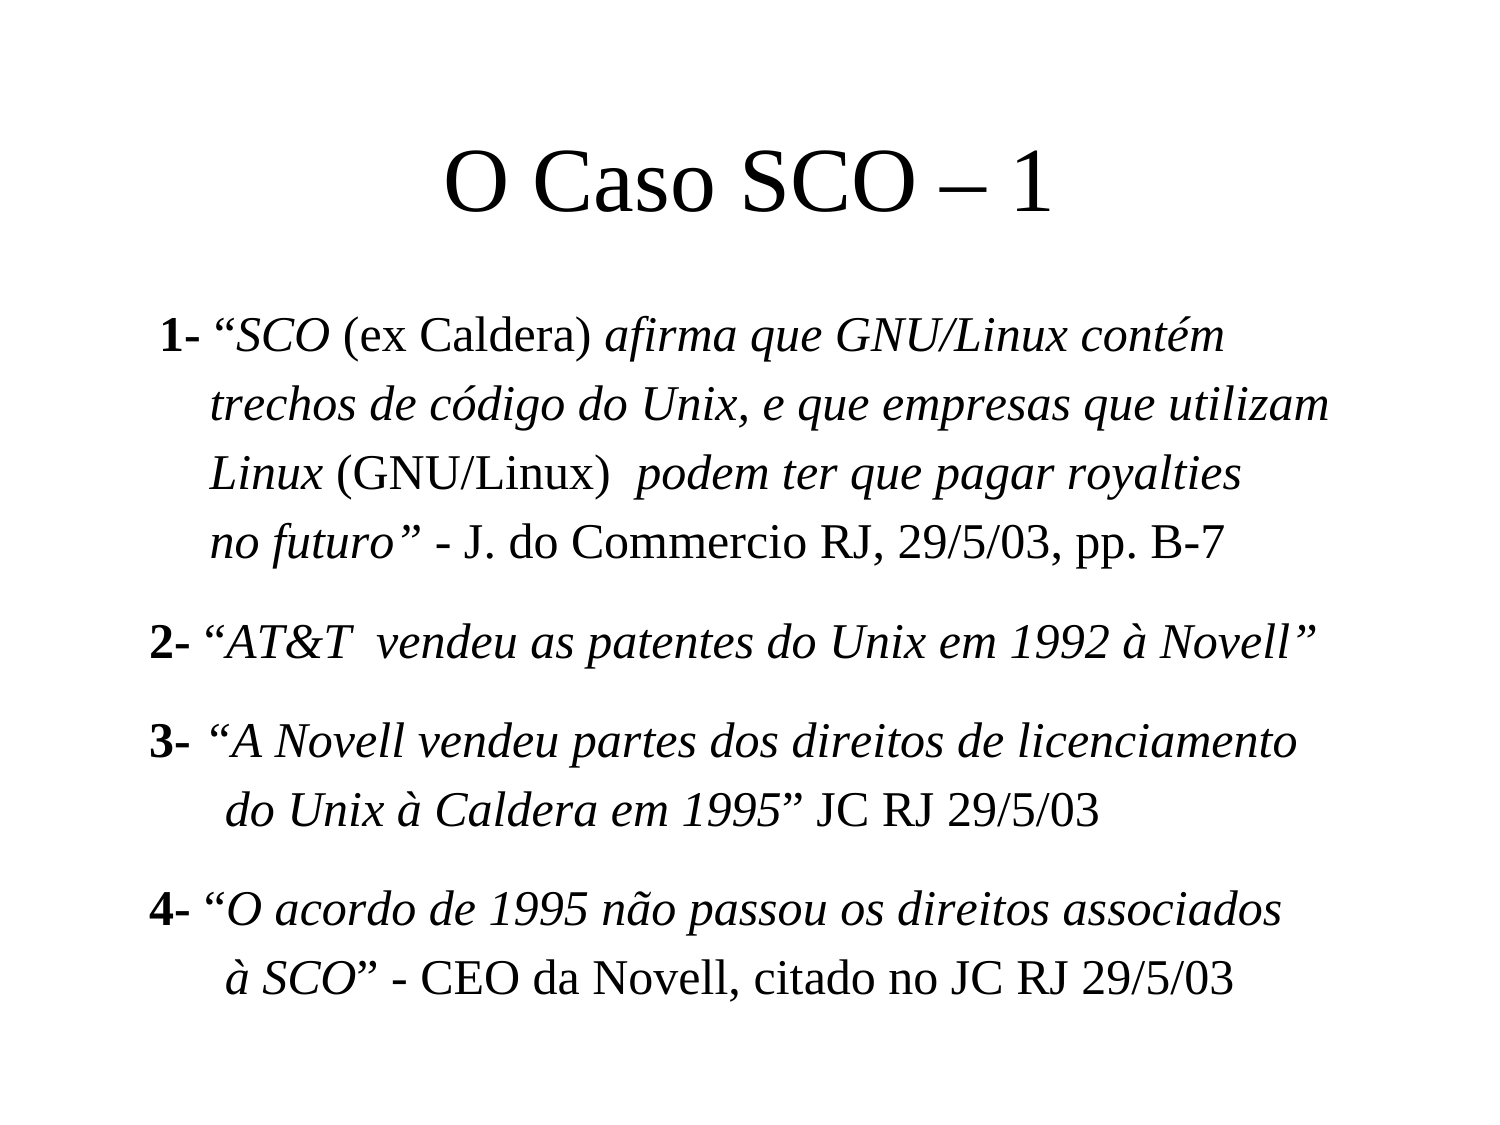

# O Caso SCO – 1
1- “SCO (ex Caldera) afirma que GNU/Linux contém
 trechos de código do Unix, e que empresas que utilizam
 Linux (GNU/Linux) podem ter que pagar royalties
 no futuro” - J. do Commercio RJ, 29/5/03, pp. B-7
2- “AT&T vendeu as patentes do Unix em 1992 à Novell”
3- “A Novell vendeu partes dos direitos de licenciamento
 do Unix à Caldera em 1995” JC RJ 29/5/03
4- “O acordo de 1995 não passou os direitos associados
 à SCO” - CEO da Novell, citado no JC RJ 29/5/03